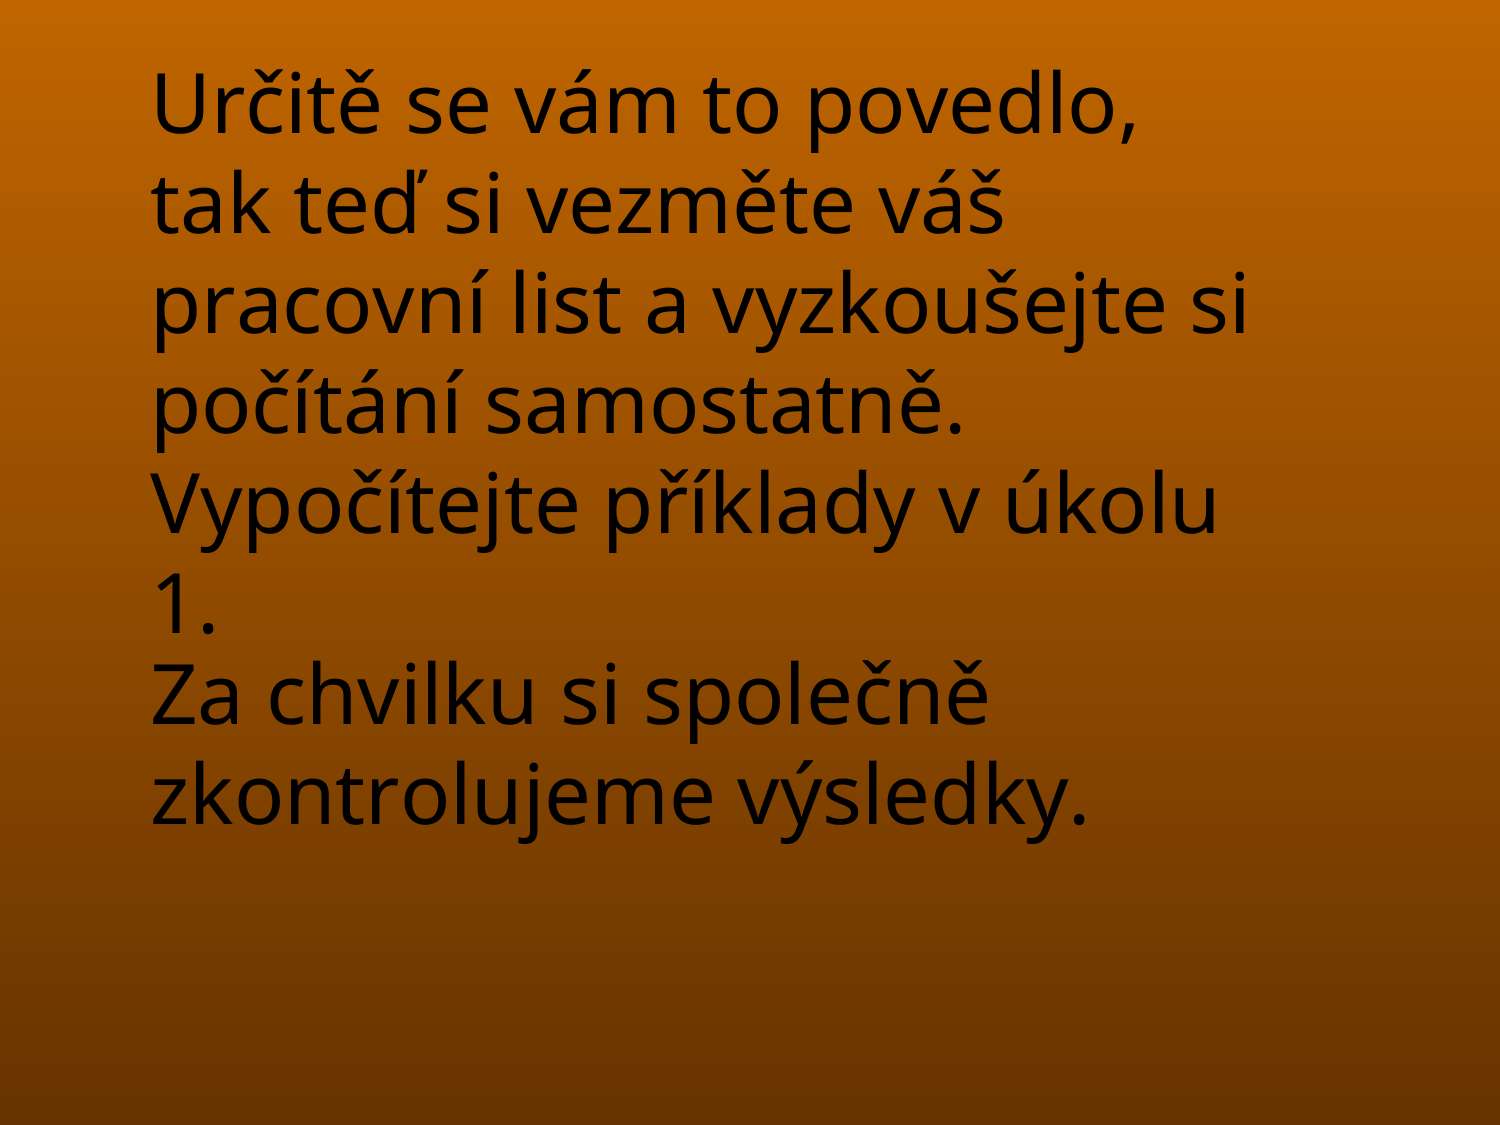

Určitě se vám to povedlo, tak teď si vezměte váš pracovní list a vyzkoušejte si počítání samostatně. Vypočítejte příklady v úkolu 1.
Za chvilku si společně zkontrolujeme výsledky.